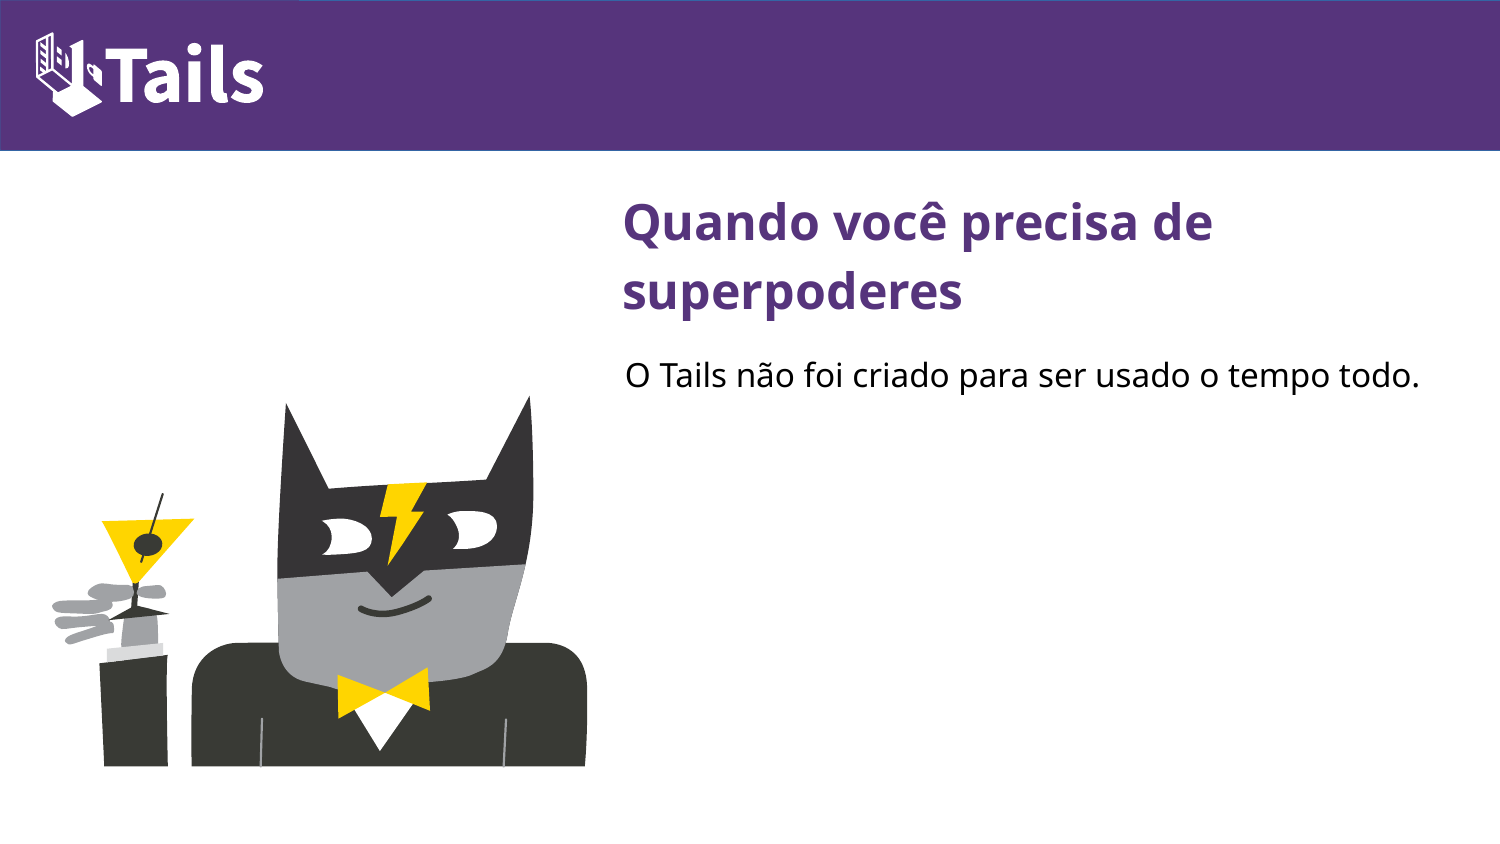

# Quando você precisa de superpoderes
O Tails não foi criado para ser usado o tempo todo.